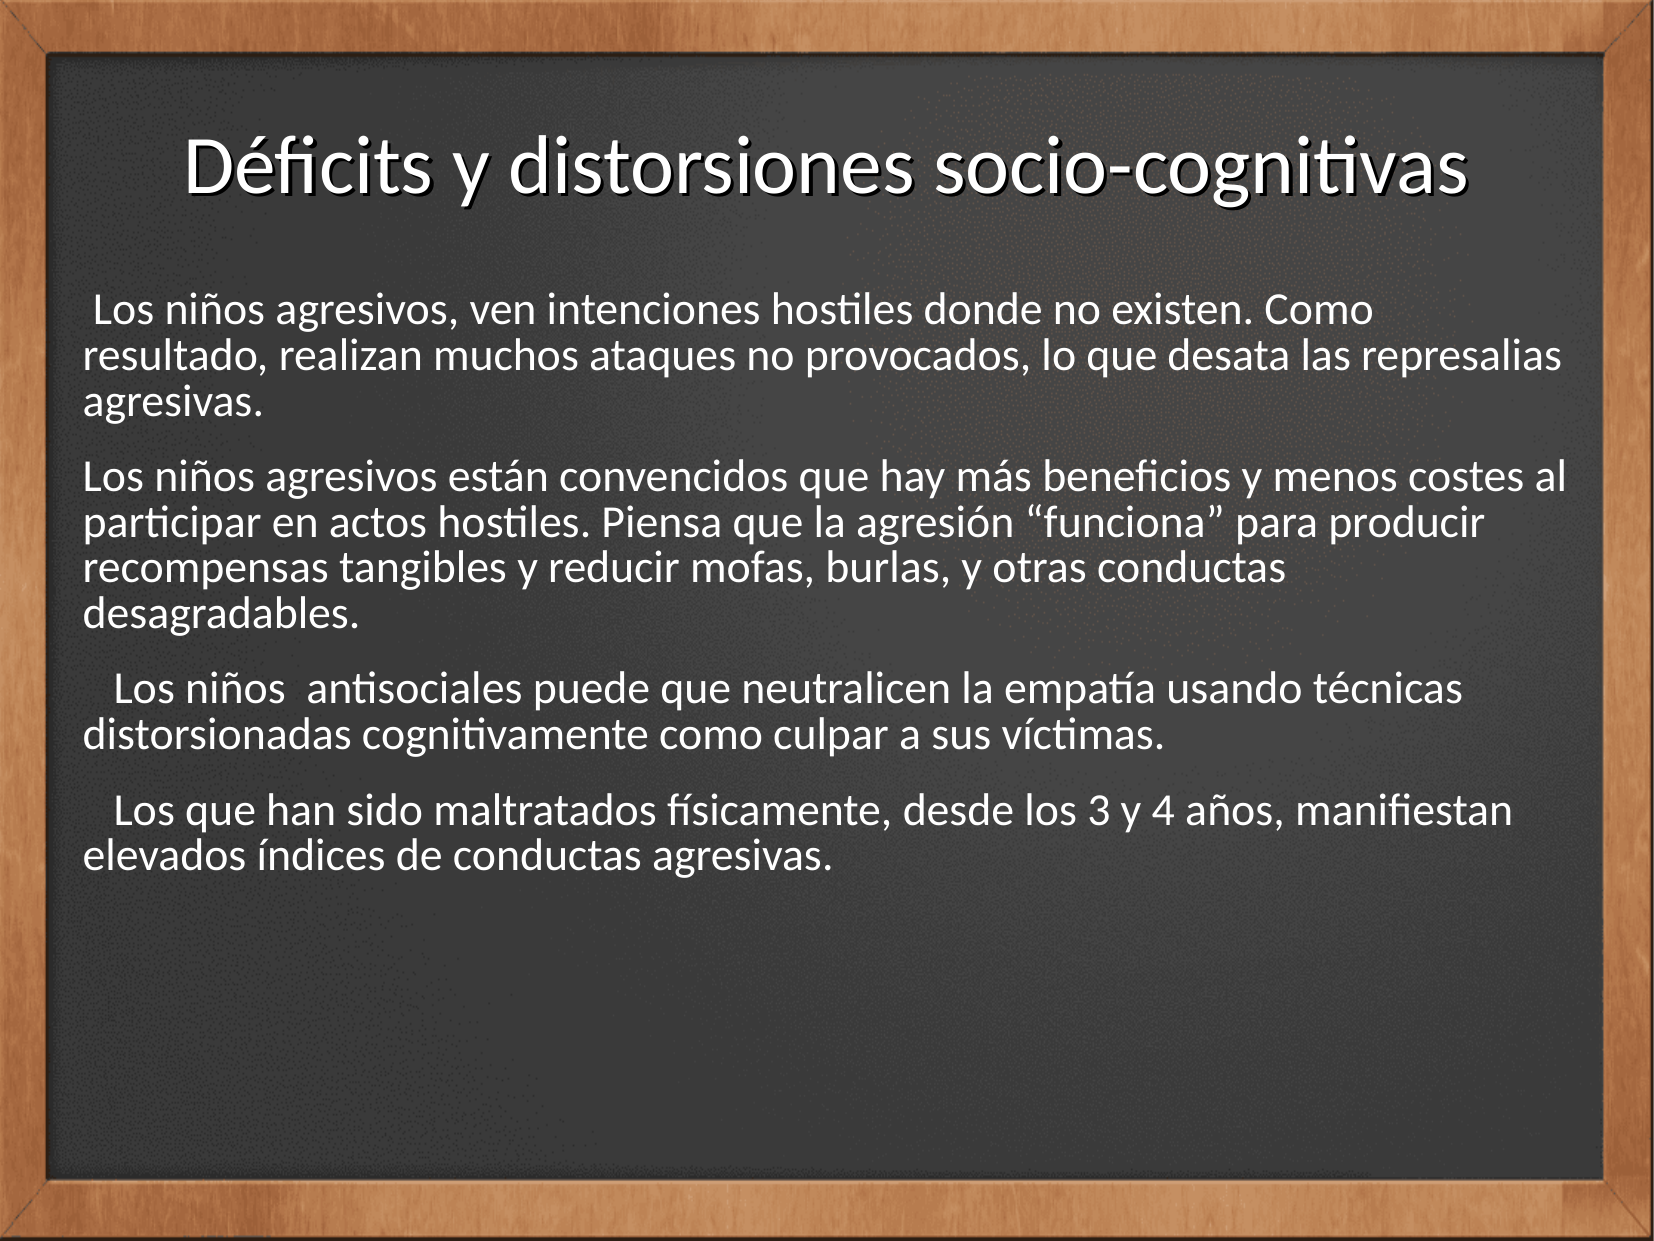

# Déficits y distorsiones socio-cognitivas
 Los niños agresivos, ven intenciones hostiles donde no existen. Como resultado, realizan muchos ataques no provocados, lo que desata las represalias agresivas.
Los niños agresivos están convencidos que hay más beneficios y menos costes al participar en actos hostiles. Piensa que la agresión “funciona” para producir recompensas tangibles y reducir mofas, burlas, y otras conductas desagradables.
 Los niños antisociales puede que neutralicen la empatía usando técnicas distorsionadas cognitivamente como culpar a sus víctimas.
 Los que han sido maltratados físicamente, desde los 3 y 4 años, manifiestan elevados índices de conductas agresivas.